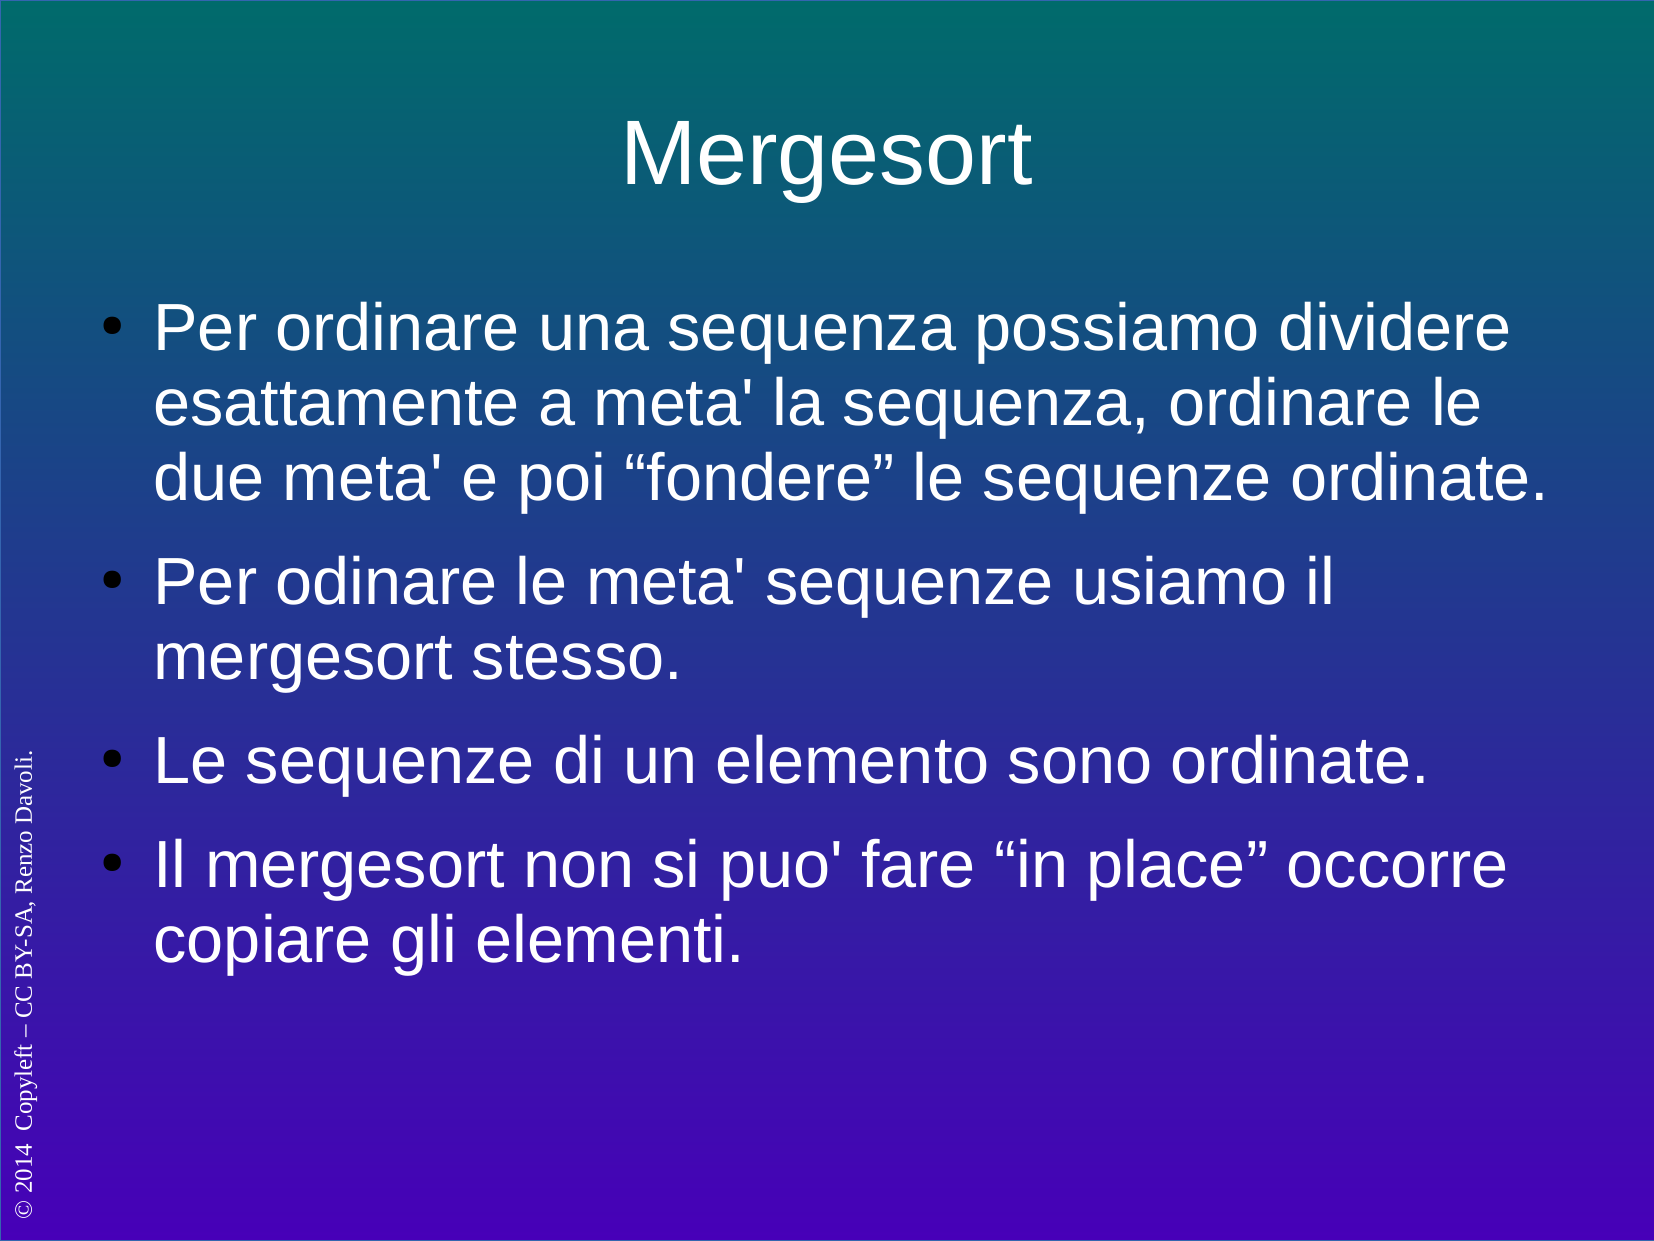

# Mergesort
Per ordinare una sequenza possiamo dividere esattamente a meta' la sequenza, ordinare le due meta' e poi “fondere” le sequenze ordinate.
Per odinare le meta' sequenze usiamo il mergesort stesso.
Le sequenze di un elemento sono ordinate.
Il mergesort non si puo' fare “in place” occorre copiare gli elementi.